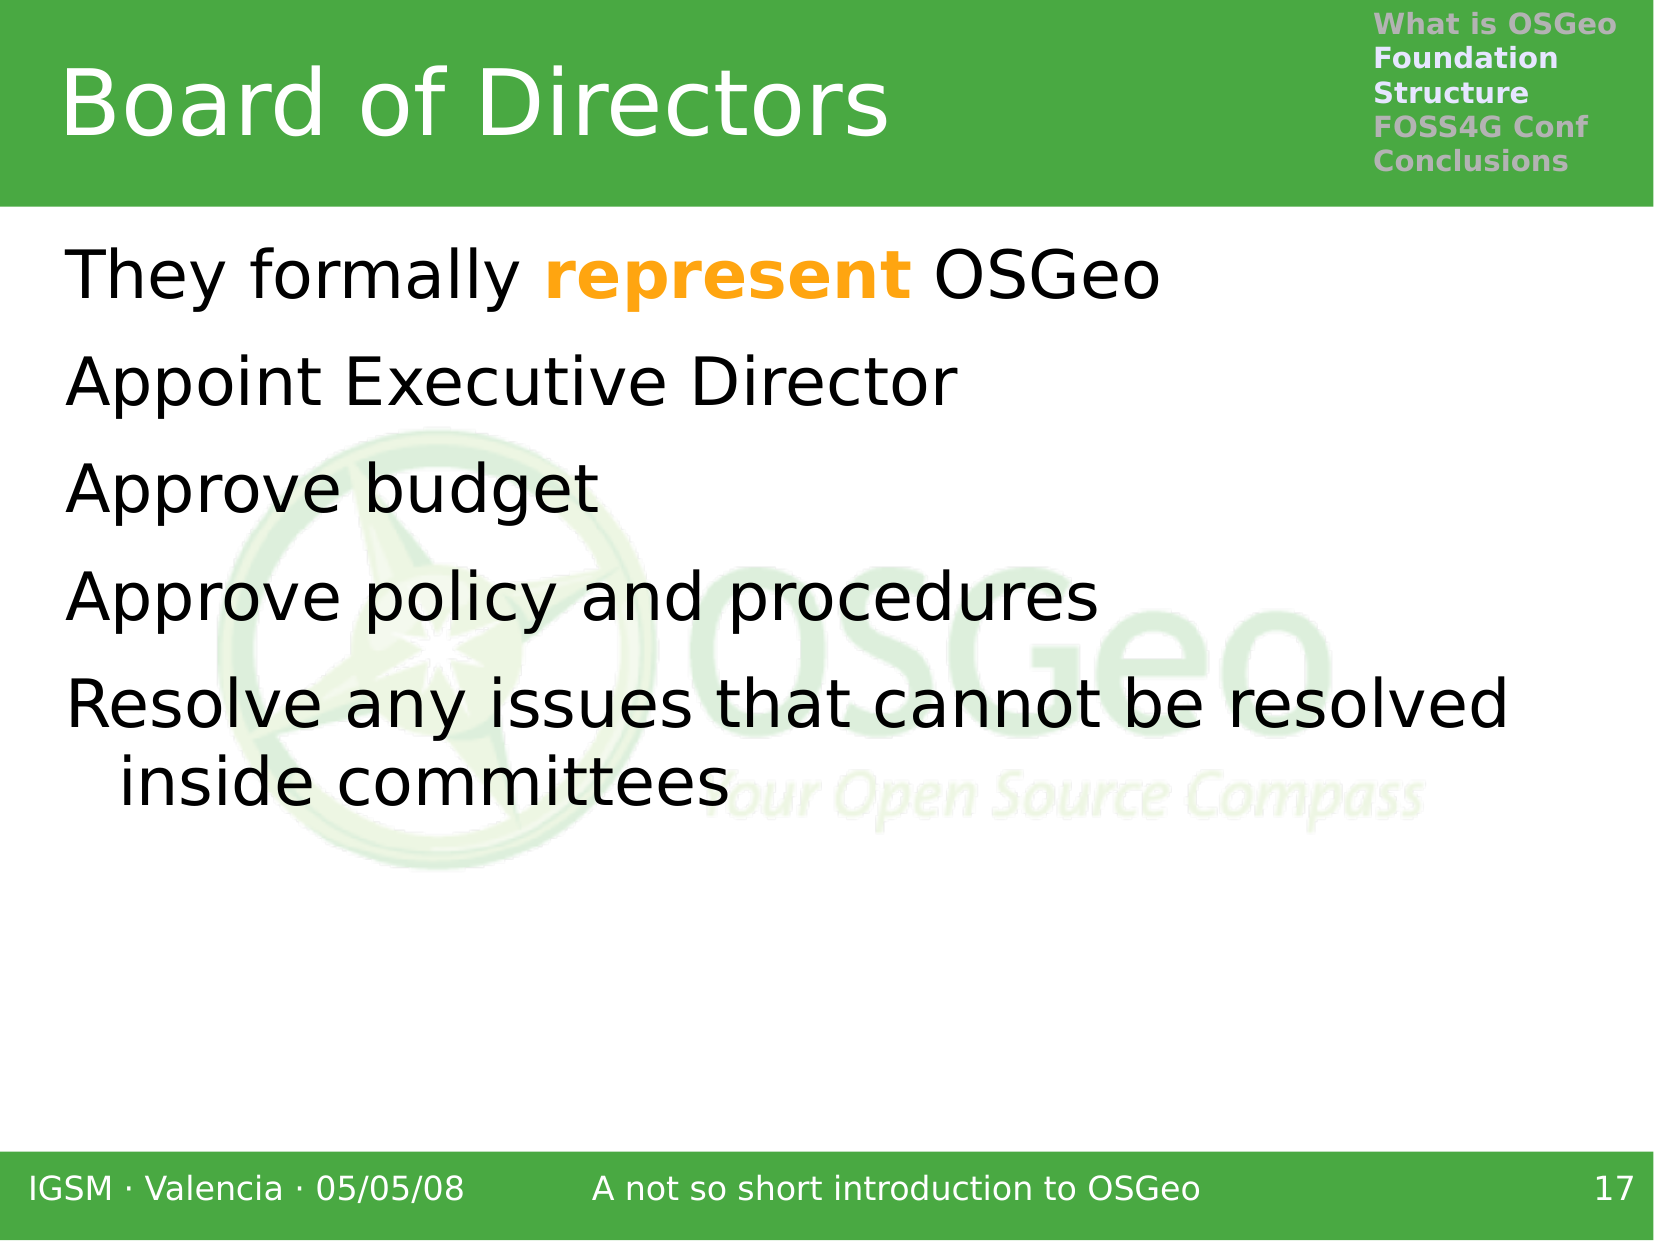

What is OSGeo
Foundation Structure
FOSS4G Conf
Conclusions
# Board of Directors
They formally represent OSGeo
Appoint Executive Director
Approve budget
Approve policy and procedures
Resolve any issues that cannot be resolved inside committees
IGSM · Valencia · 05/05/08
A not so short introduction to OSGeo
17